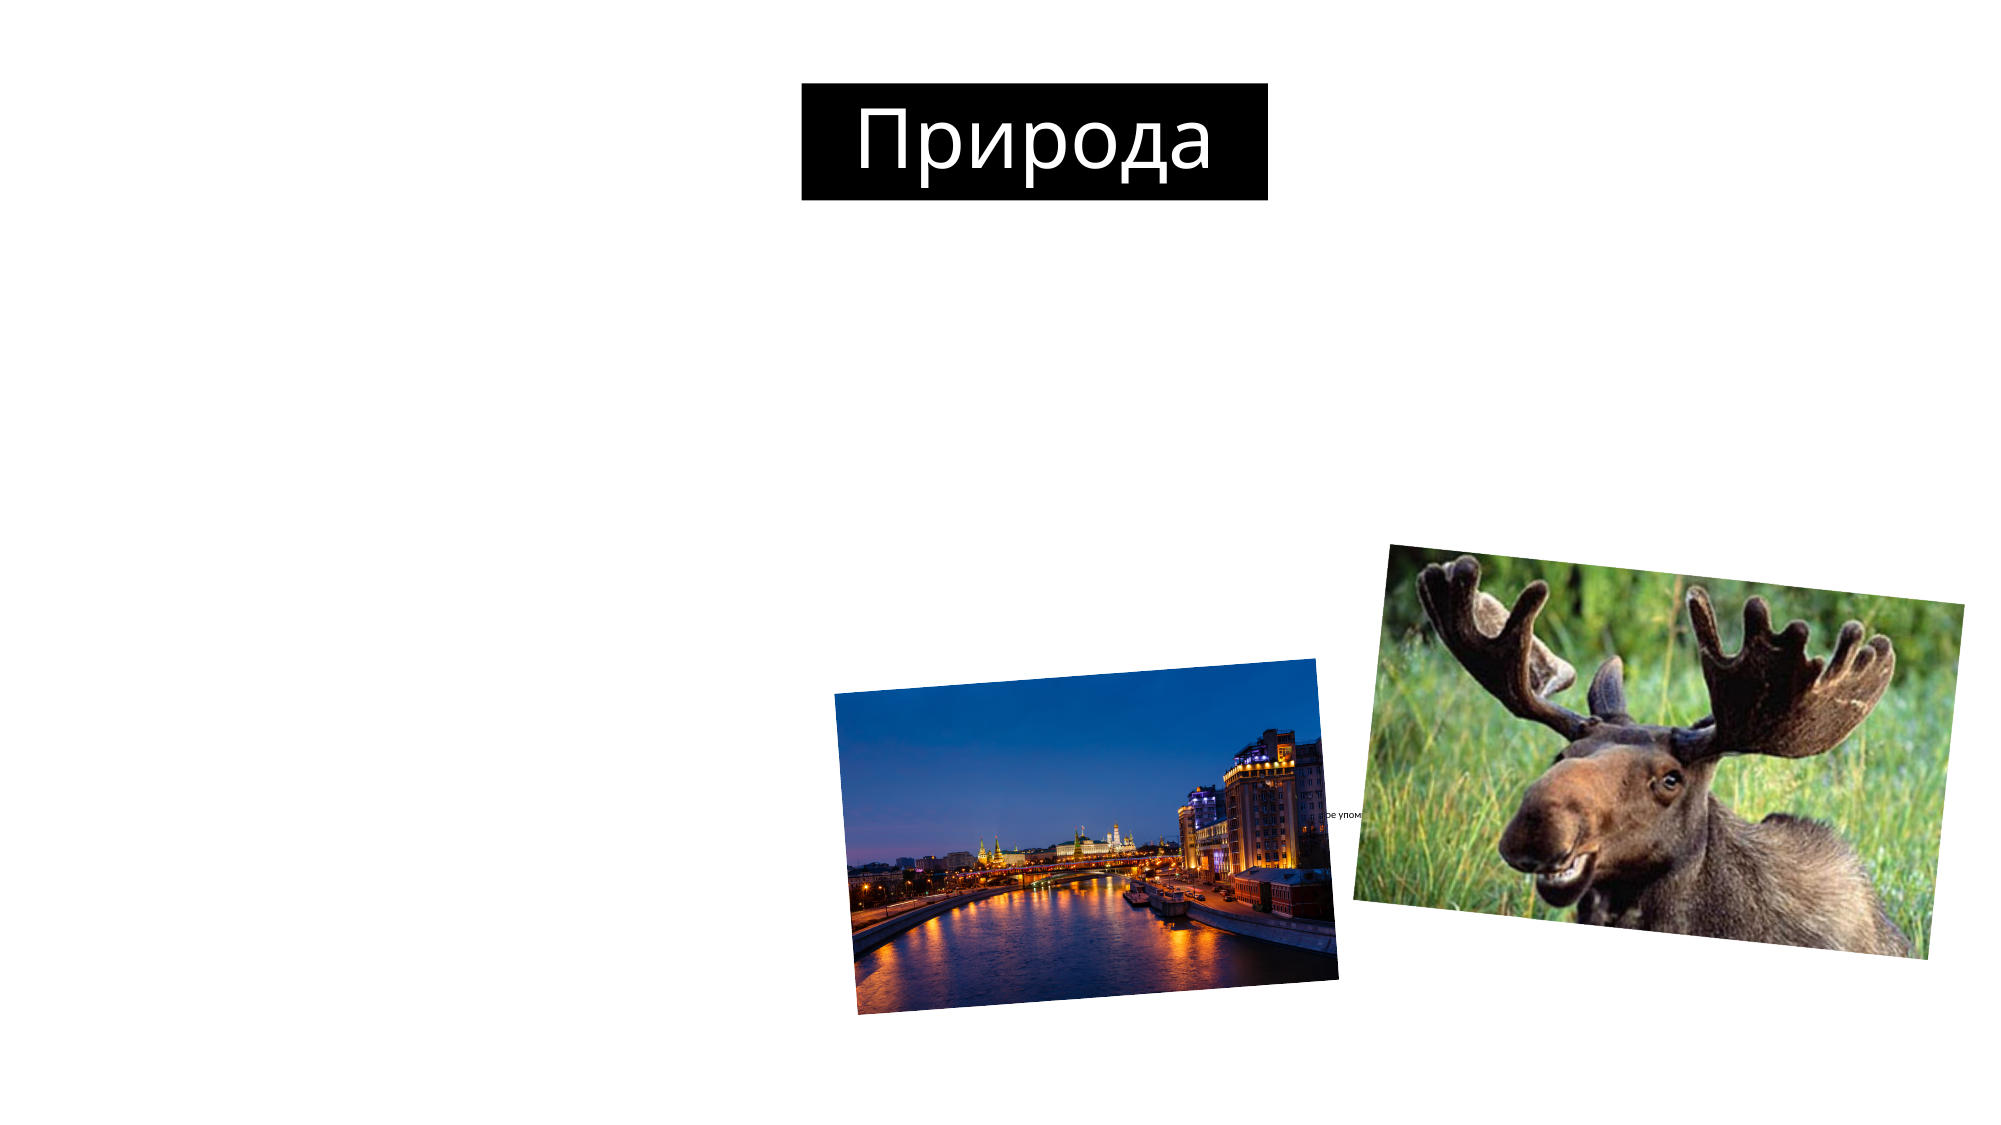

Природа
 Реки: Mосква (притоки Сходня, Химка, Пресня, Яуза)
 Измайловский парк, Тимирязевский парк, Филёвский парк (лесопарк)
 белки, ежи, зайцы, кабан, лось, лисица
Первое упоминание